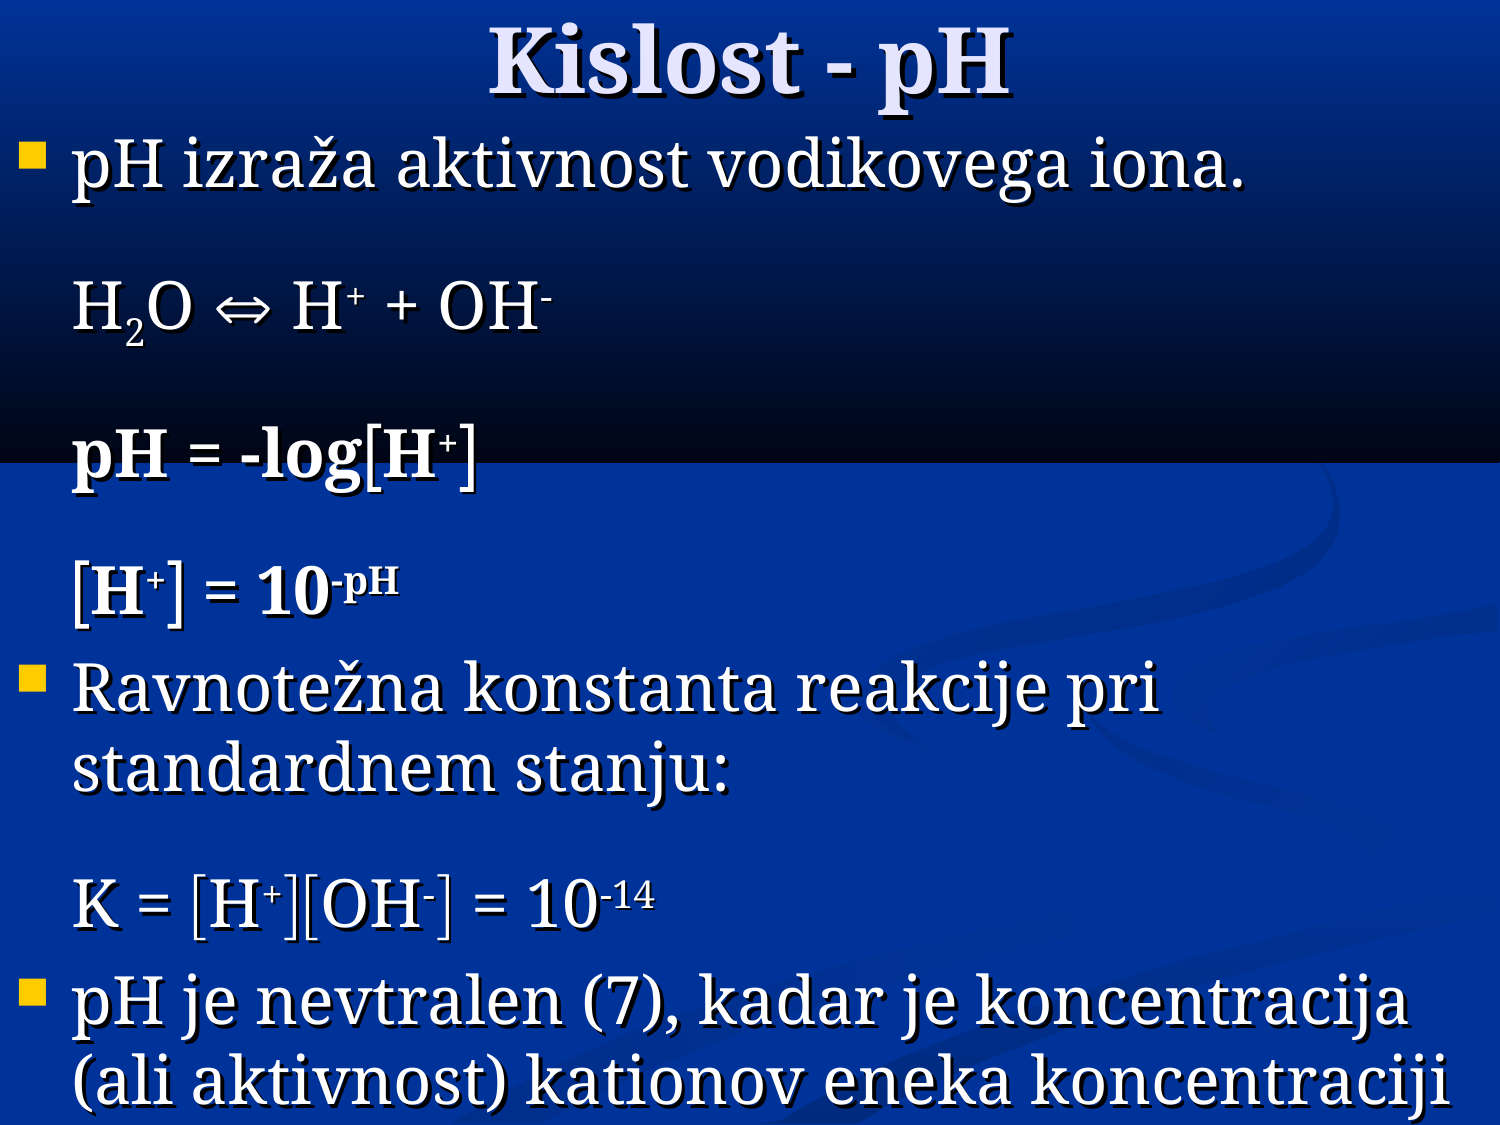

# Kislost - pH
pH izraža aktivnost vodikovega iona.
	H2O  H+ + OH-
	pH = -logH+
	H+ = 10-pH
Ravnotežna konstanta reakcije pri standardnem stanju:
	K = H+OH- = 10-14
pH je nevtralen (7), kadar je koncentracija (ali aktivnost) kationov eneka koncentraciji anionov. Raztopine s pH > 7 so bazične in s pH < 7 kisle.